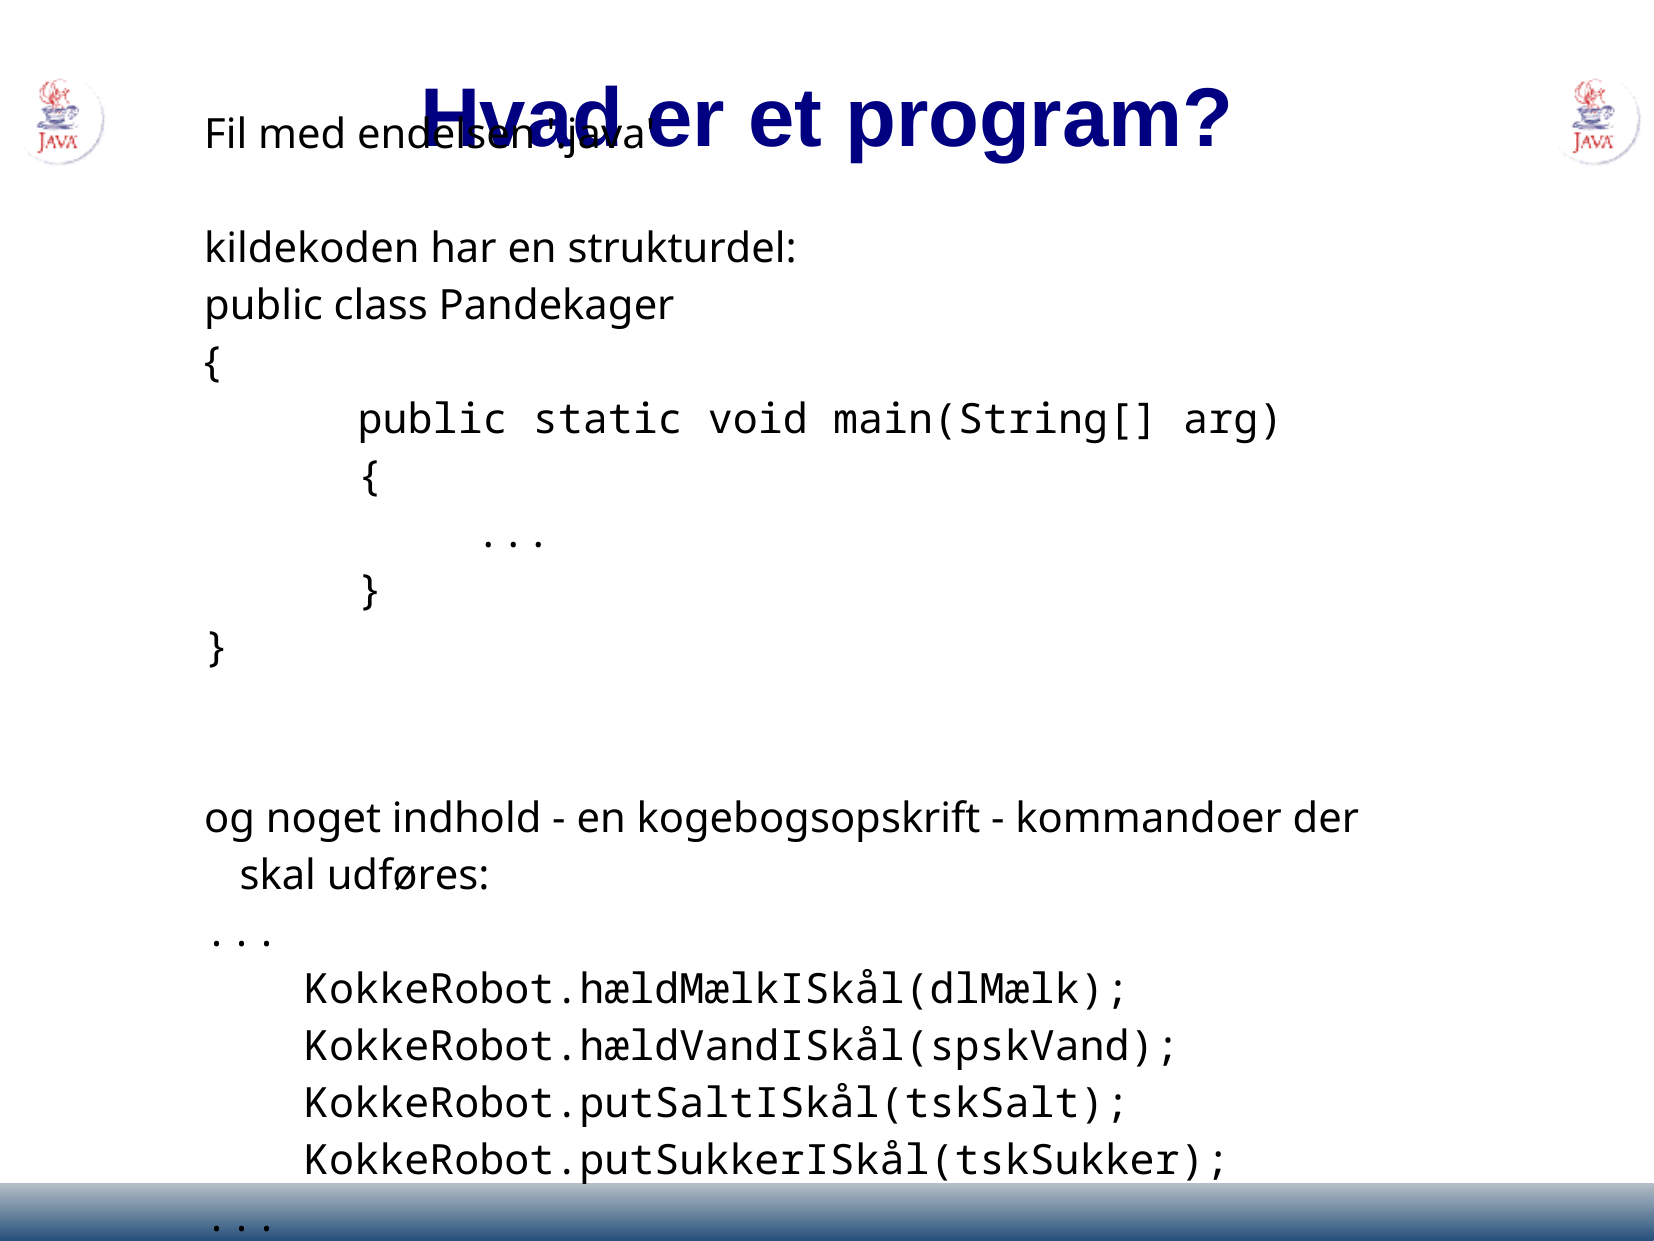

# Hvad er et program?
Fil med endelsen '.java'
kildekoden har en strukturdel:
public class Pandekager
{
	public static void main(String[] arg)
	{
		...
	}
}
og noget indhold - en kogebogsopskrift - kommandoer der skal udføres:
...
 KokkeRobot.hældMælkISkål(dlMælk);
 KokkeRobot.hældVandISkål(spskVand);
 KokkeRobot.putSaltISkål(tskSalt);
 KokkeRobot.putSukkerISkål(tskSukker);
...